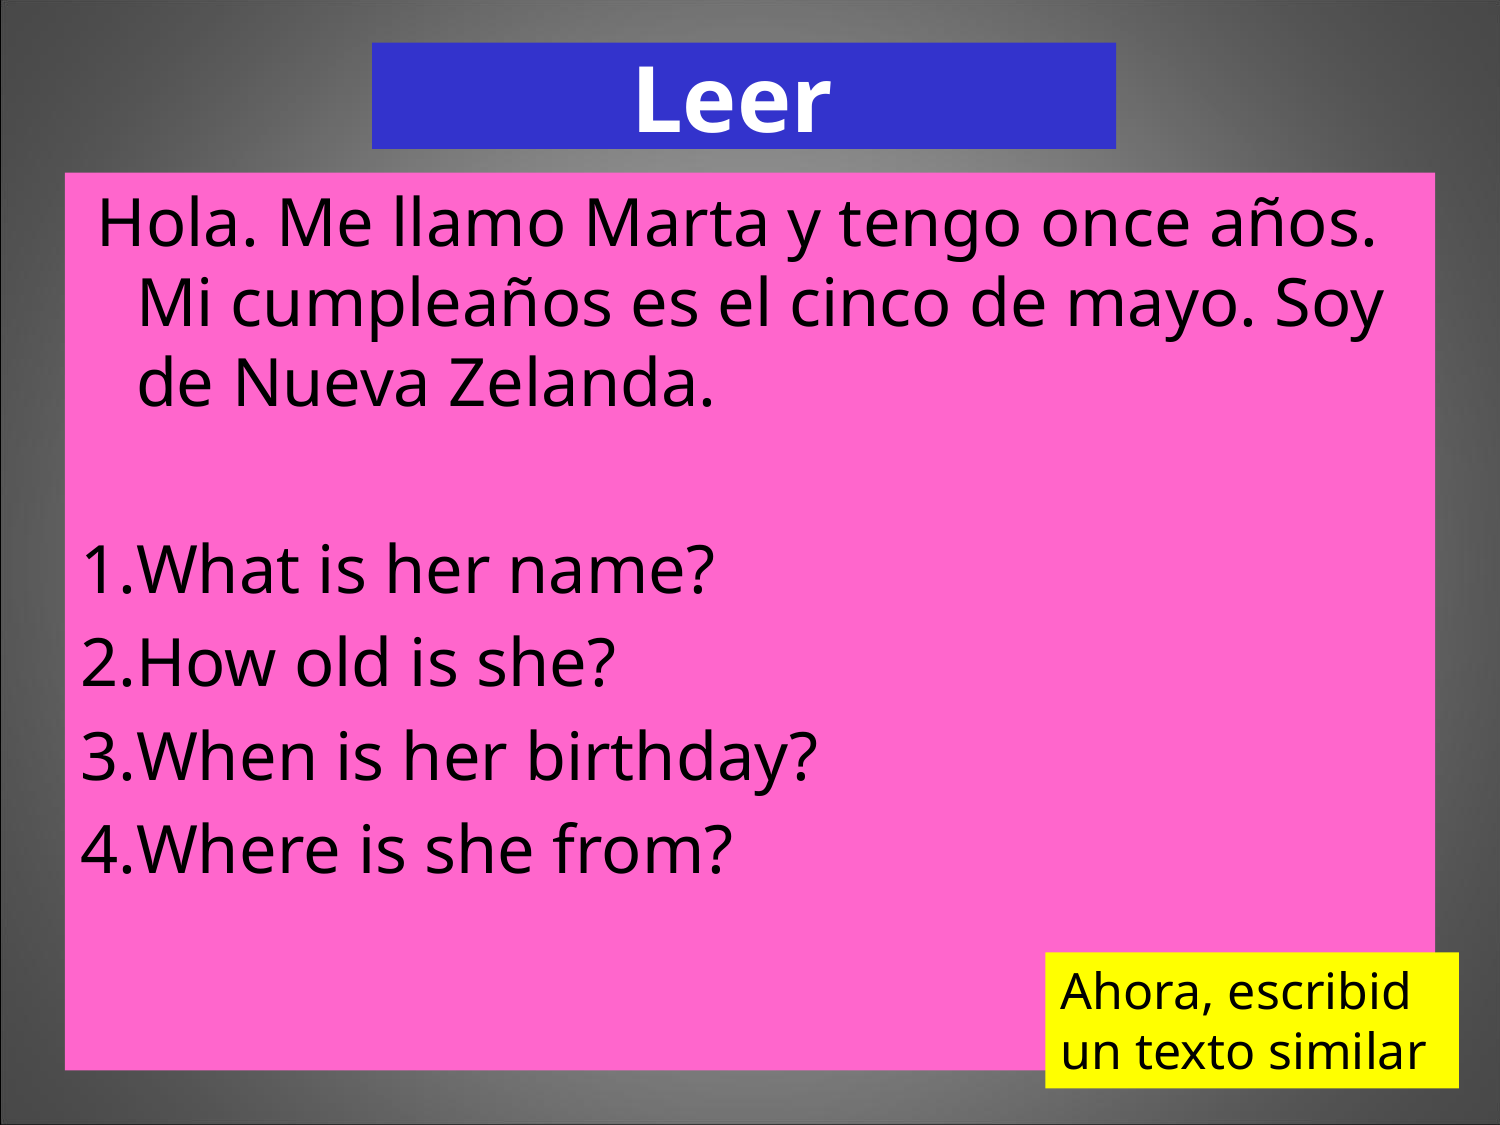

# Leer
 Hola. Me llamo Marta y tengo once años. Mi cumpleaños es el cinco de mayo. Soy de Nueva Zelanda.
What is her name?
How old is she?
When is her birthday?
Where is she from?
Ahora, escribid un texto similar